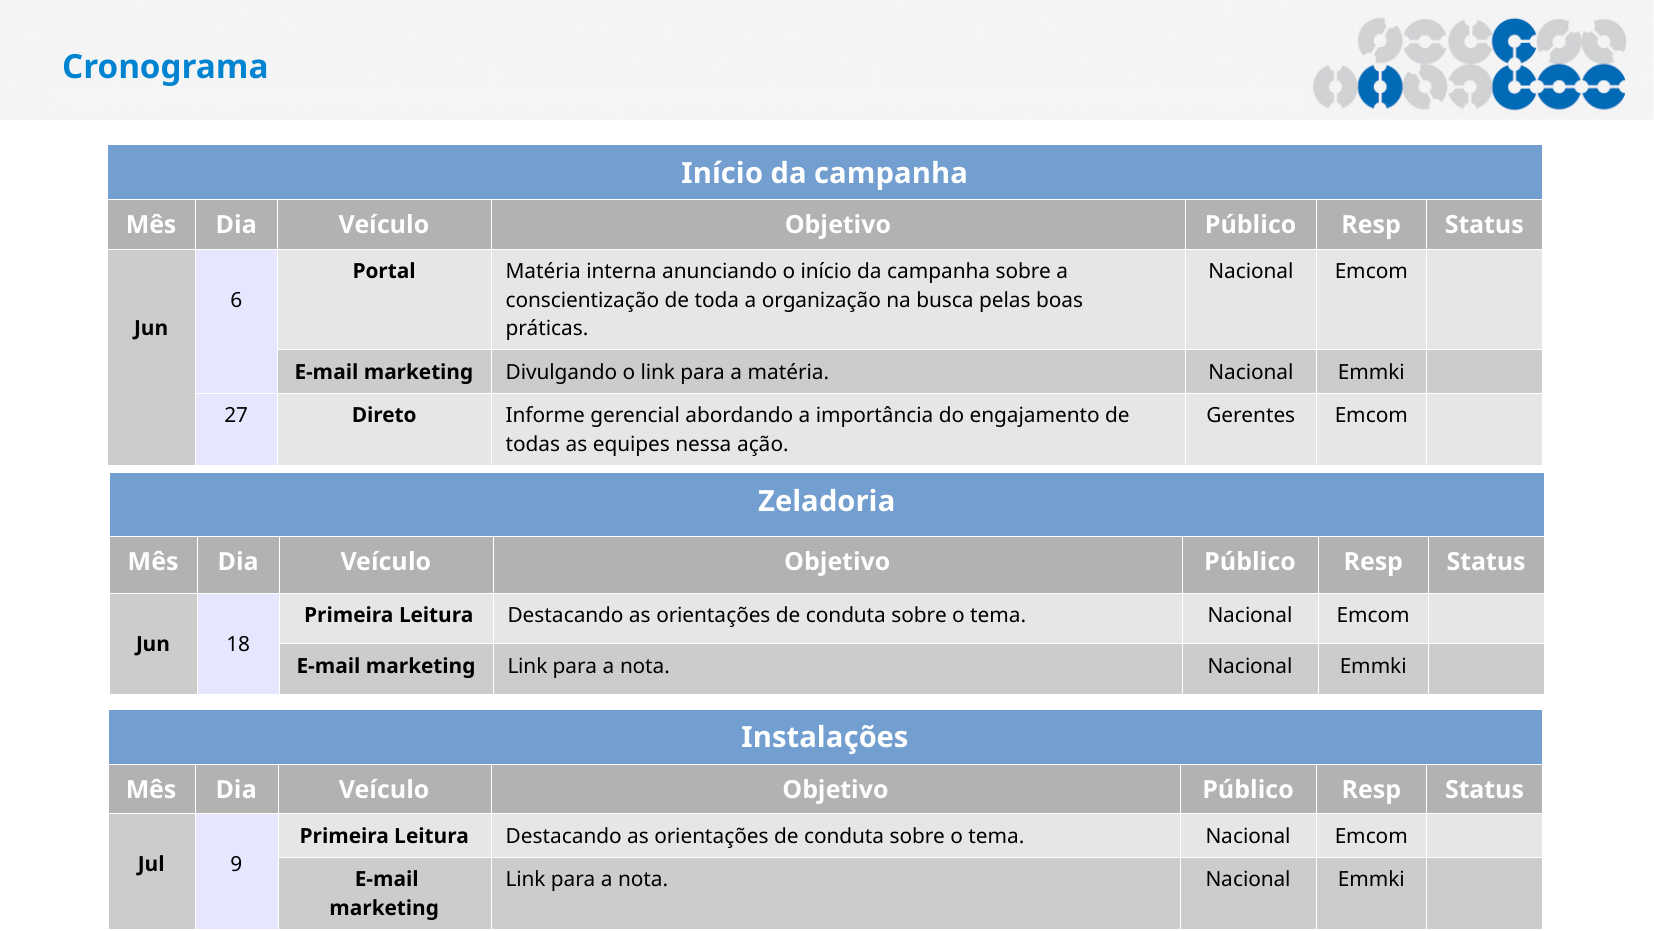

Cronograma
| Início da campanha | | | | | | |
| --- | --- | --- | --- | --- | --- | --- |
| Mês | Dia | Veículo | Objetivo | Público | Resp | Status |
| Jun | 6 | Portal | Matéria interna anunciando o início da campanha sobre a conscientização de toda a organização na busca pelas boas práticas. | Nacional | Emcom | |
| | | E-mail marketing | Divulgando o link para a matéria. | Nacional | Emmki | |
| | 27 | Direto | Informe gerencial abordando a importância do engajamento de todas as equipes nessa ação. | Gerentes | Emcom | |
| Zeladoria | | | | | | |
| --- | --- | --- | --- | --- | --- | --- |
| Mês | Dia | Veículo | Objetivo | Público | Resp | Status |
| Jun | 18 | Primeira Leitura | Destacando as orientações de conduta sobre o tema. | Nacional | Emcom | |
| | | E-mail marketing | Link para a nota. | Nacional | Emmki | |
| Instalações | | | | | | |
| --- | --- | --- | --- | --- | --- | --- |
| Mês | Dia | Veículo | Objetivo | Público | Resp | Status |
| Jul | 9 | Primeira Leitura | Destacando as orientações de conduta sobre o tema. | Nacional | Emcom | |
| | | E-mail marketing | Link para a nota. | Nacional | Emmki | |